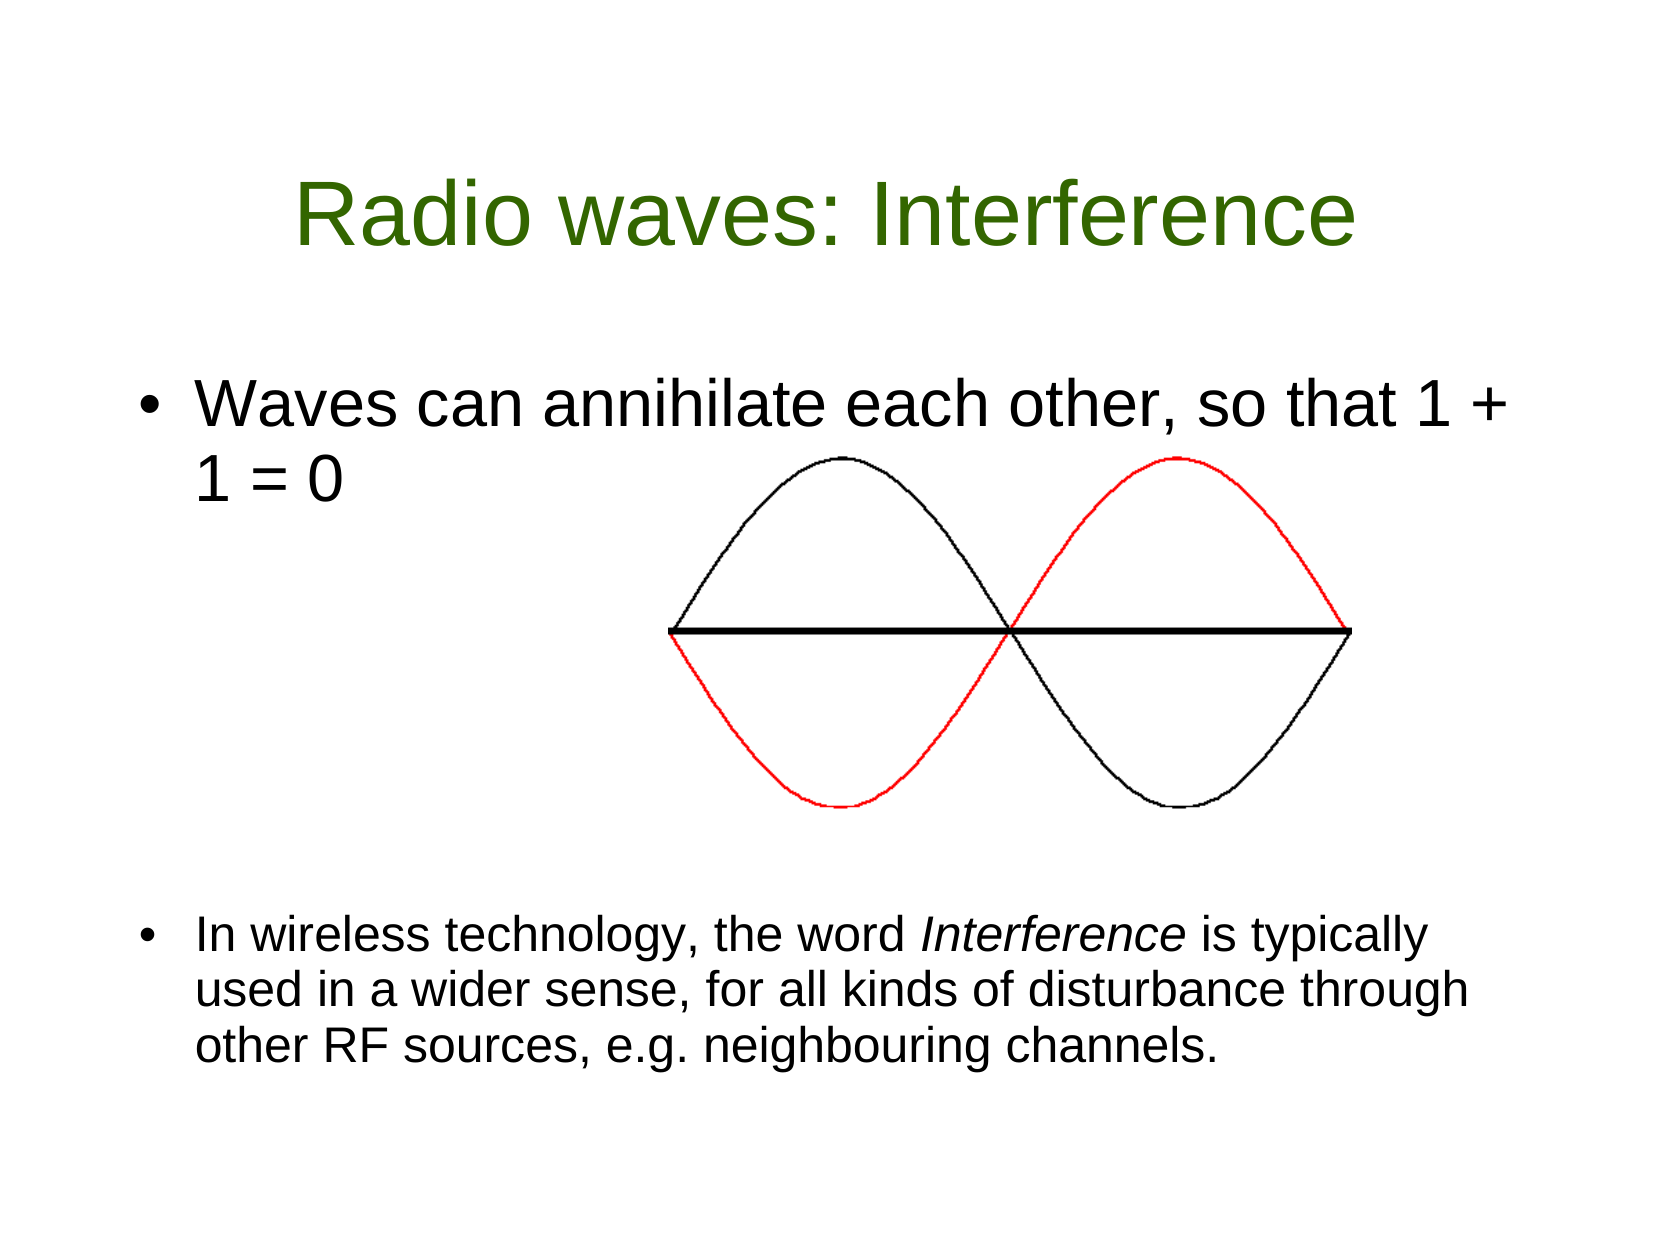

# Radio waves: Interference
Waves can annihilate each other, so that 1 + 1 = 0
In wireless technology, the word Interference is typically used in a wider sense, for all kinds of disturbance through other RF sources, e.g. neighbouring channels.